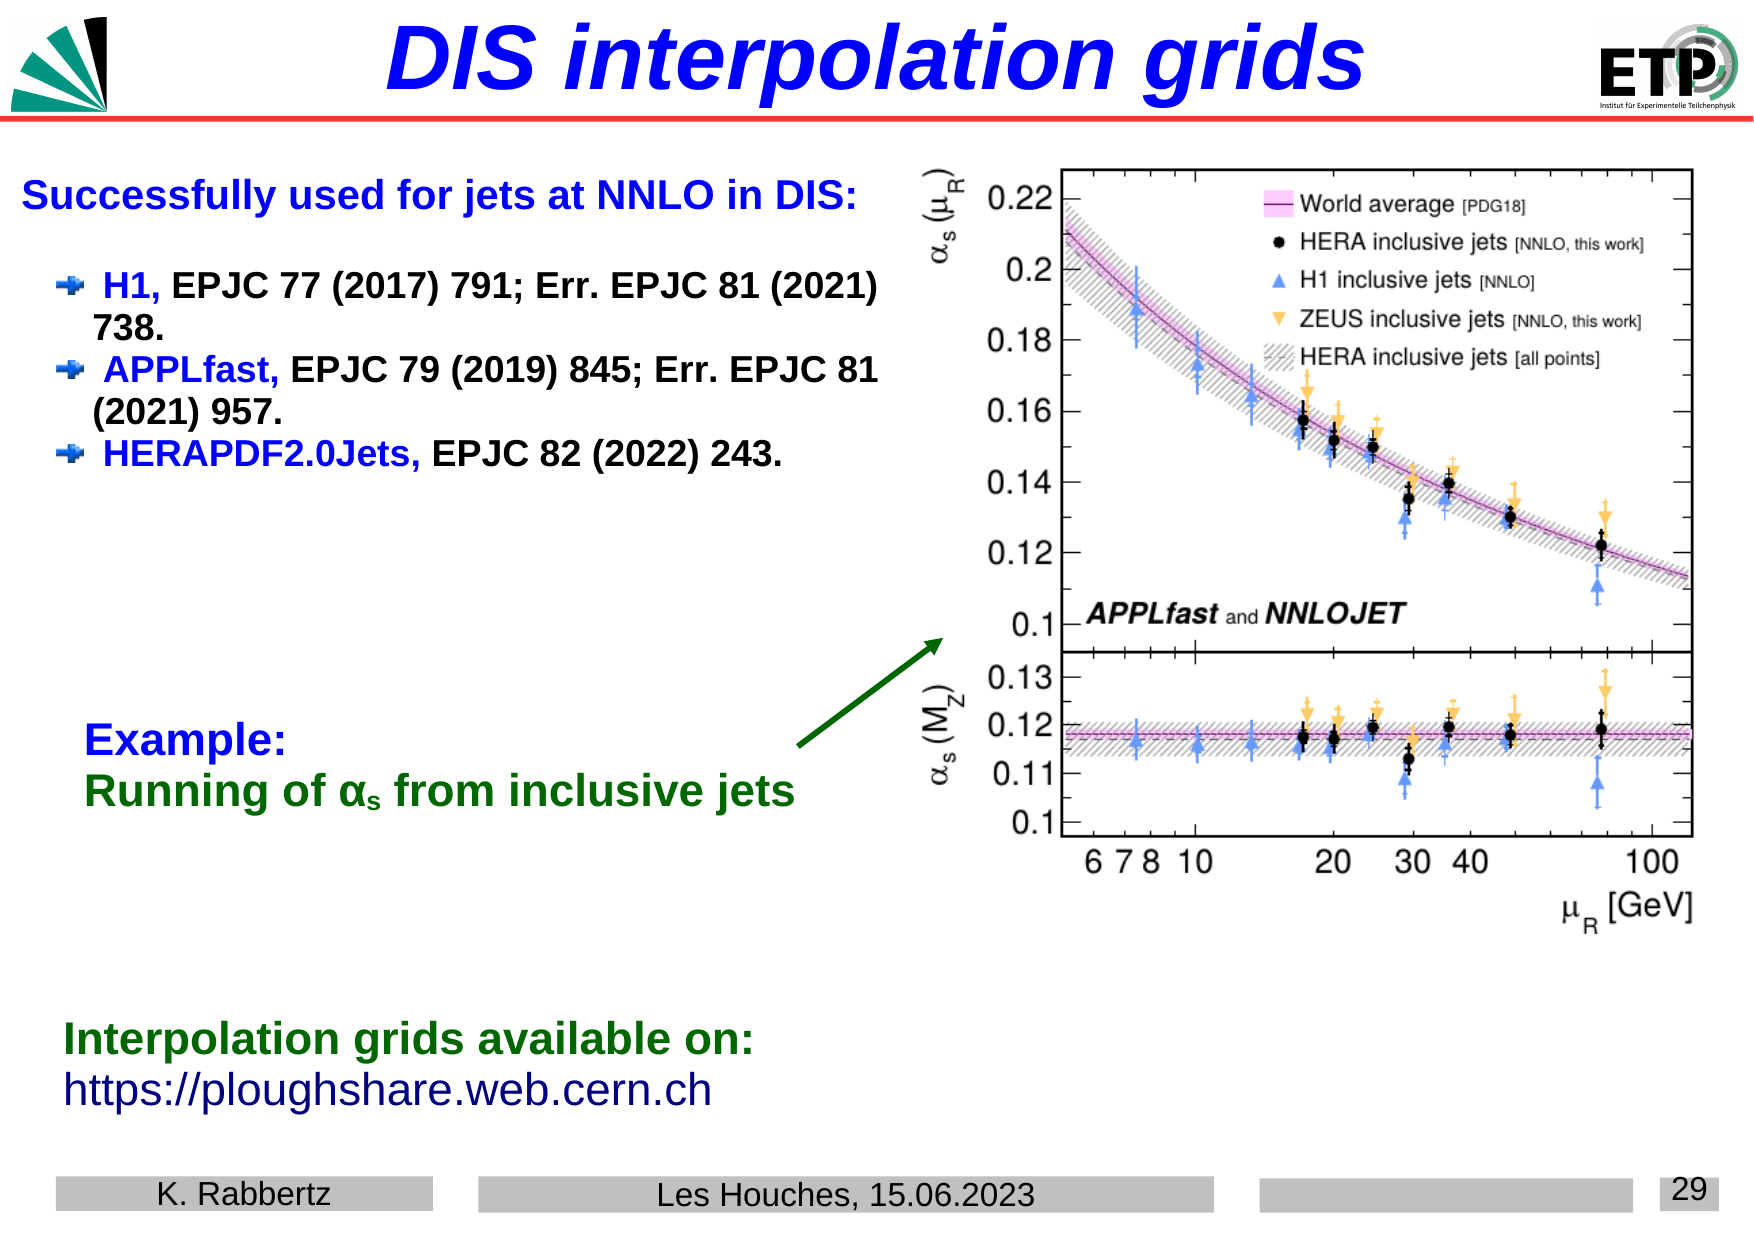

# DIS interpolation grids
Successfully used for jets at NNLO in DIS:
 H1, EPJC 77 (2017) 791; Err. EPJC 81 (2021) 738.
 APPLfast, EPJC 79 (2019) 845; Err. EPJC 81 (2021) 957.
 HERAPDF2.0Jets, EPJC 82 (2022) 243.
Example:
Running of αs from inclusive jets
Interpolation grids available on: https://ploughshare.web.cern.ch